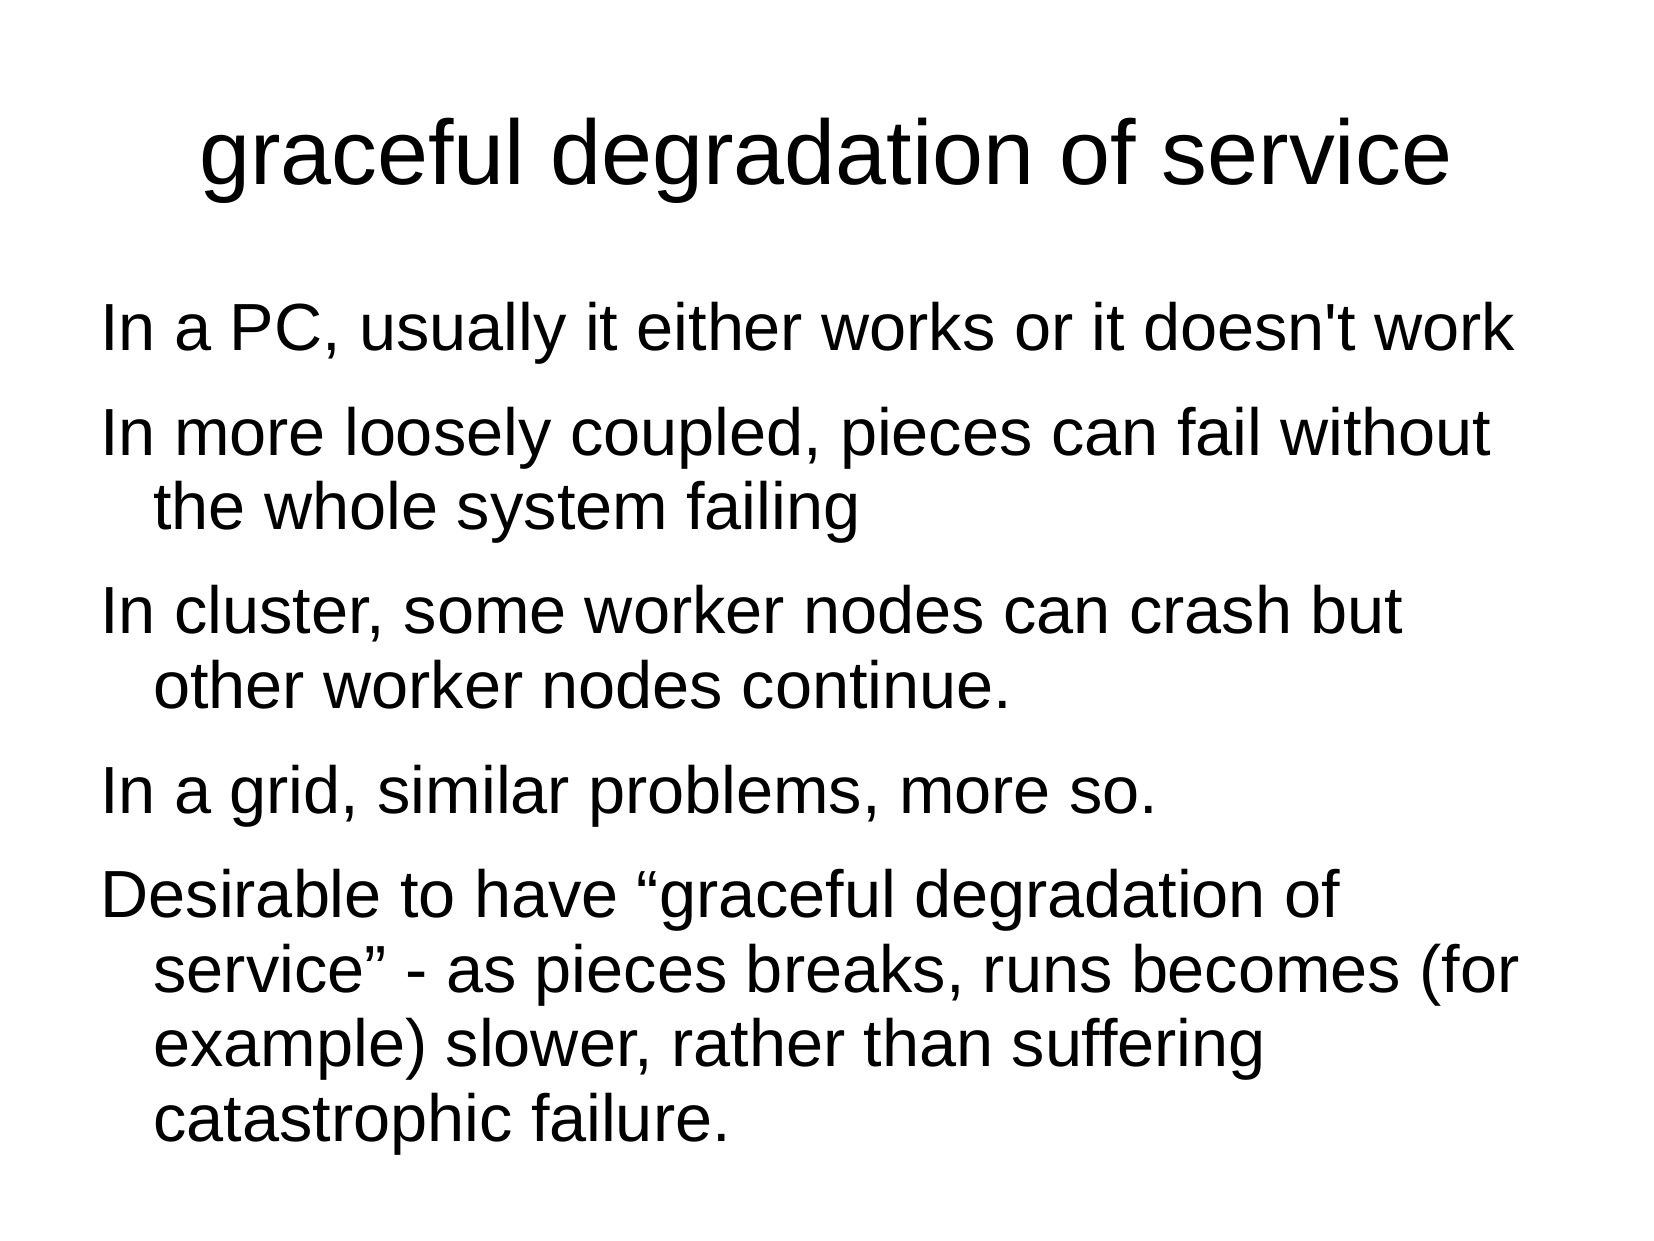

# graceful degradation of service
In a PC, usually it either works or it doesn't work
In more loosely coupled, pieces can fail without the whole system failing
In cluster, some worker nodes can crash but other worker nodes continue.
In a grid, similar problems, more so.
Desirable to have “graceful degradation of service” - as pieces breaks, runs becomes (for example) slower, rather than suffering catastrophic failure.